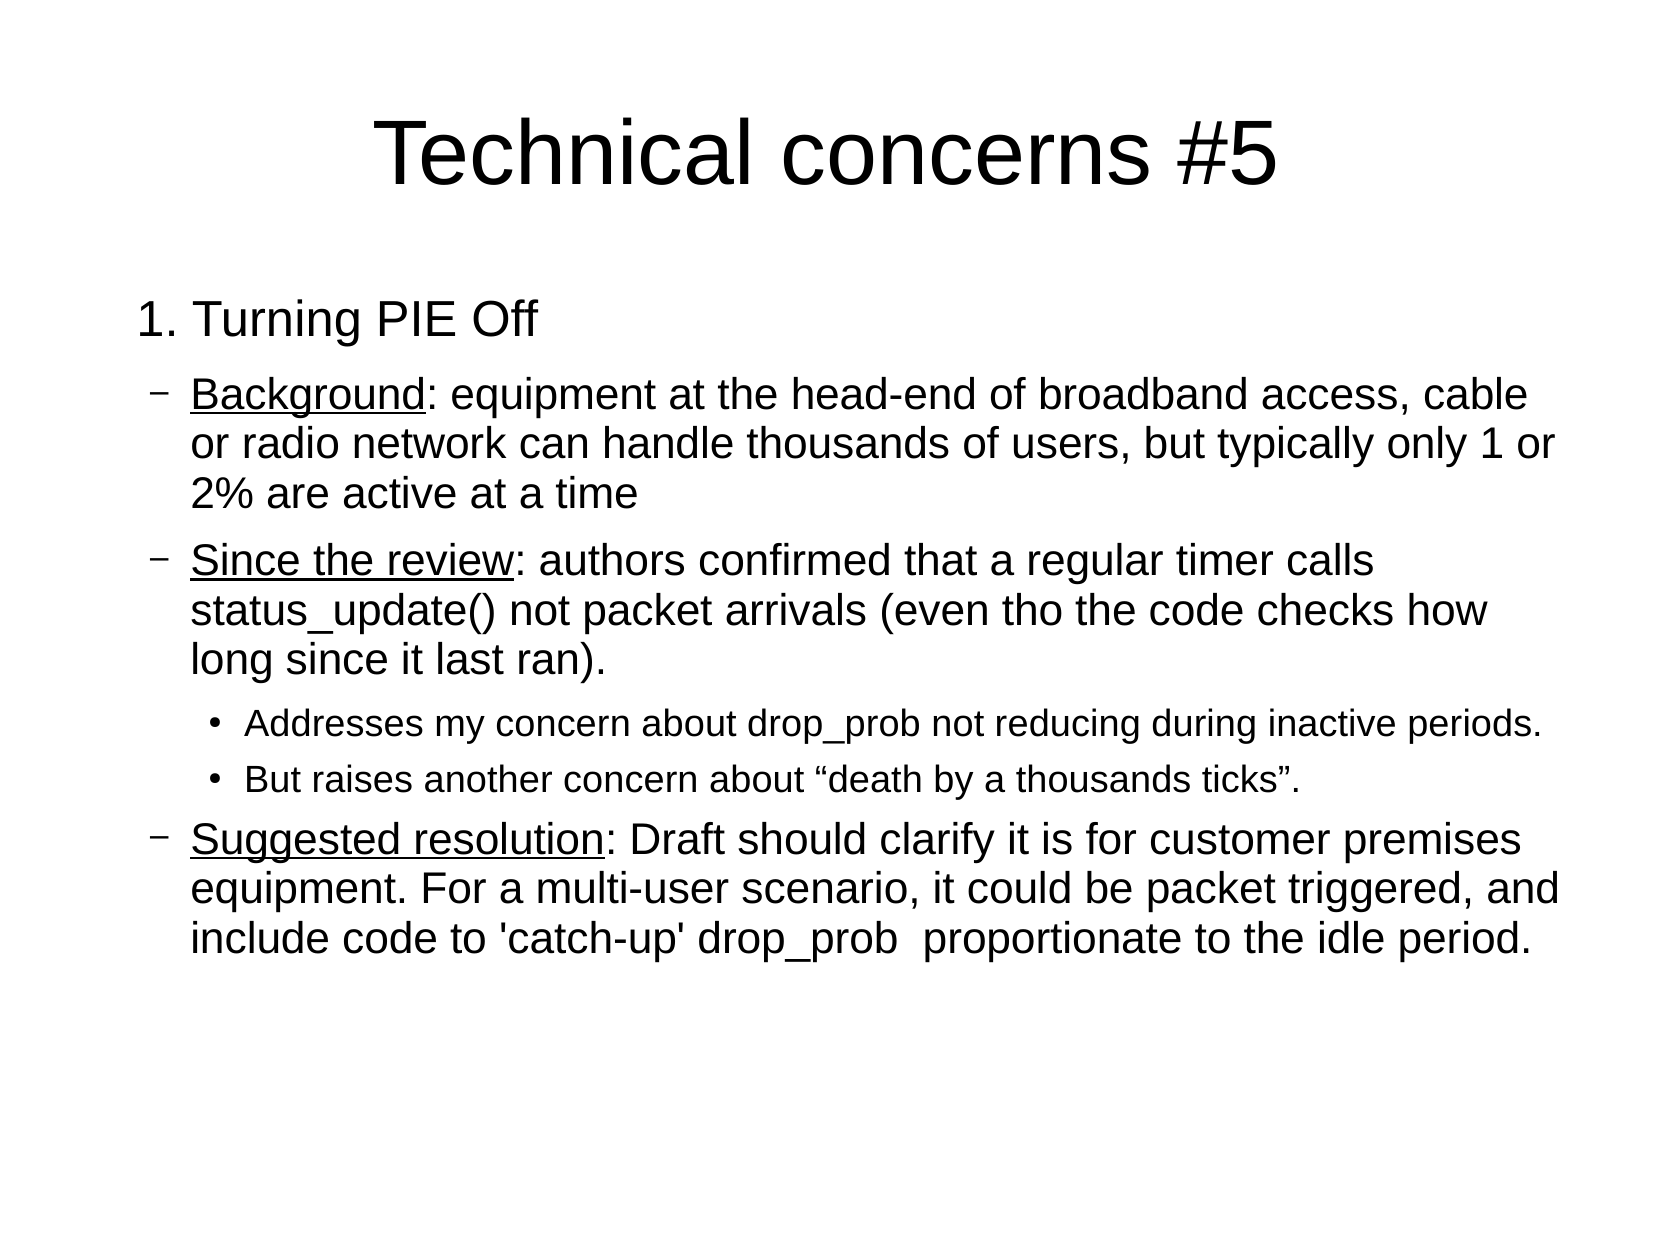

# Technical concerns #5
1. Turning PIE Off
Background: equipment at the head-end of broadband access, cable or radio network can handle thousands of users, but typically only 1 or 2% are active at a time
Since the review: authors confirmed that a regular timer calls status_update() not packet arrivals (even tho the code checks how long since it last ran).
Addresses my concern about drop_prob not reducing during inactive periods.
But raises another concern about “death by a thousands ticks”.
Suggested resolution: Draft should clarify it is for customer premises equipment. For a multi-user scenario, it could be packet triggered, and include code to 'catch-up' drop_prob proportionate to the idle period.